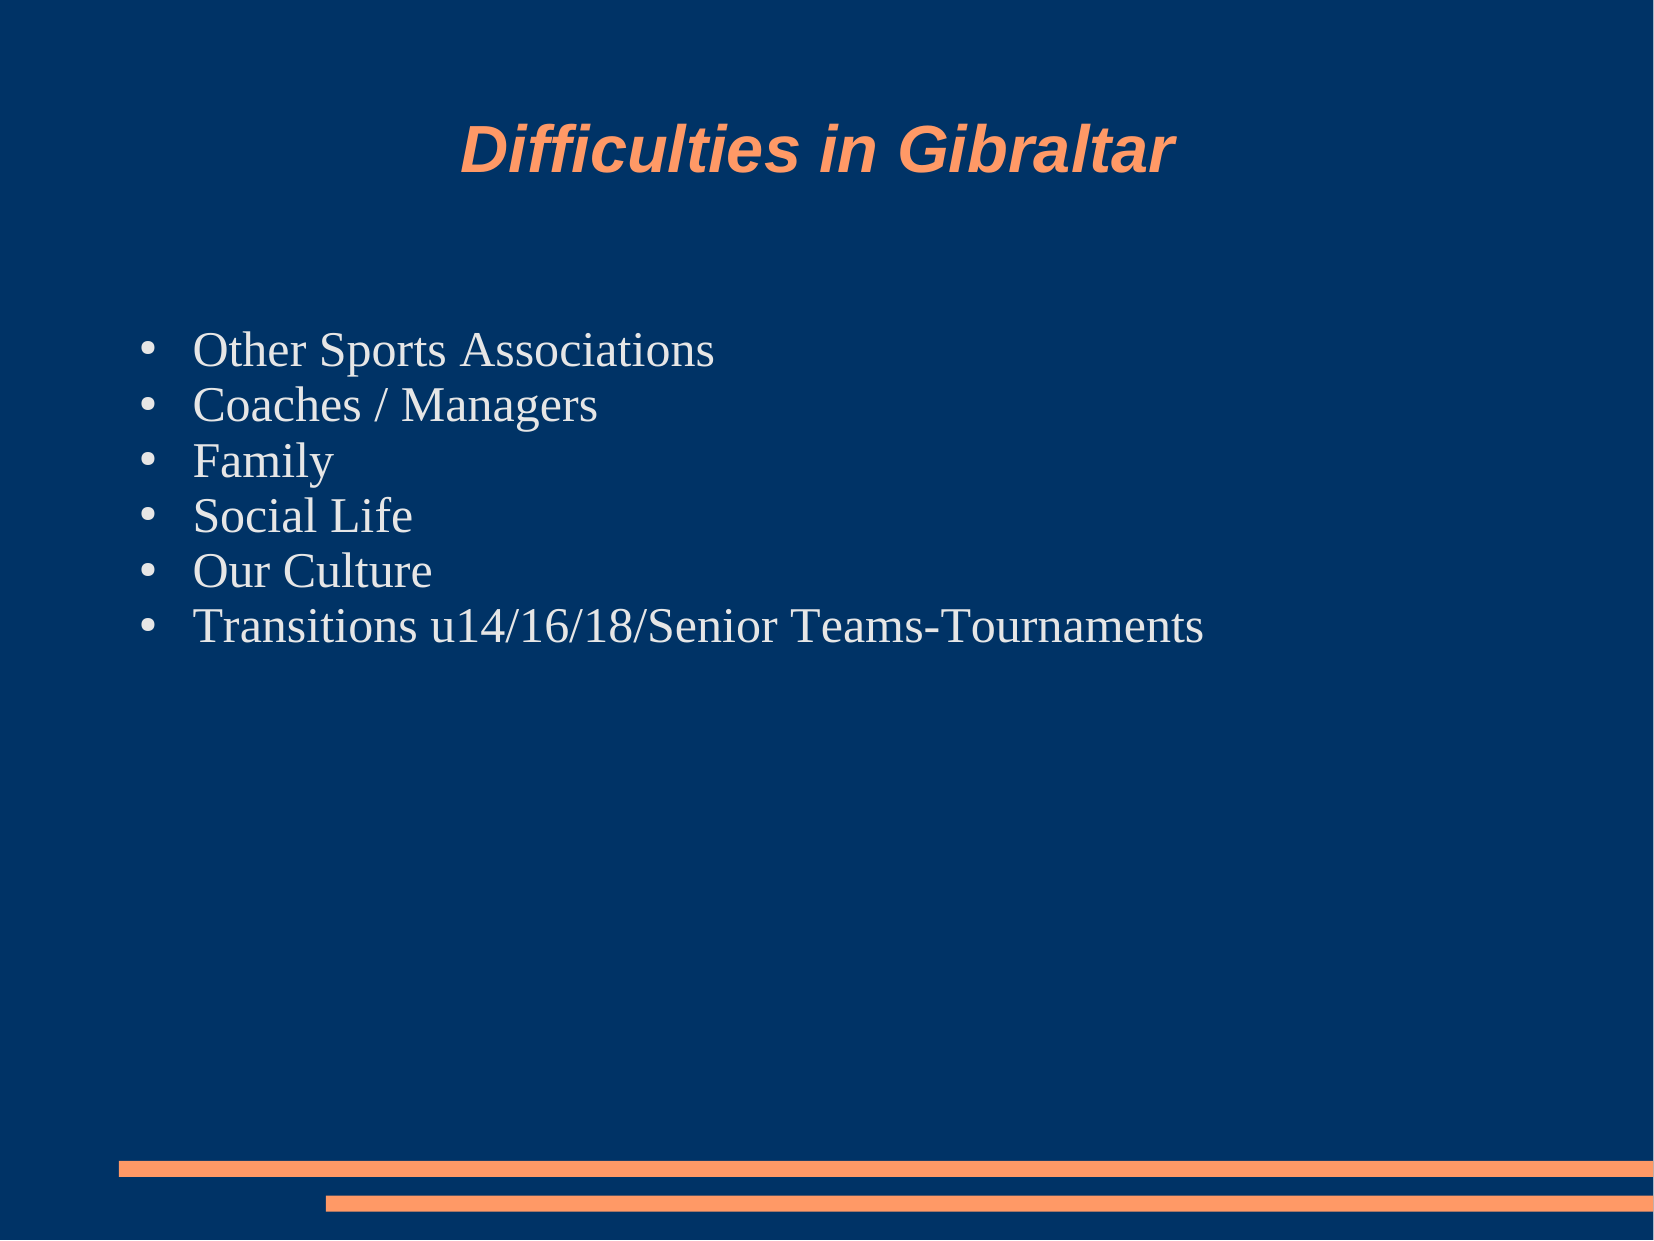

# Difficulties in Gibraltar
Other Sports Associations
Coaches / Managers
Family
Social Life
Our Culture
Transitions u14/16/18/Senior Teams-Tournaments